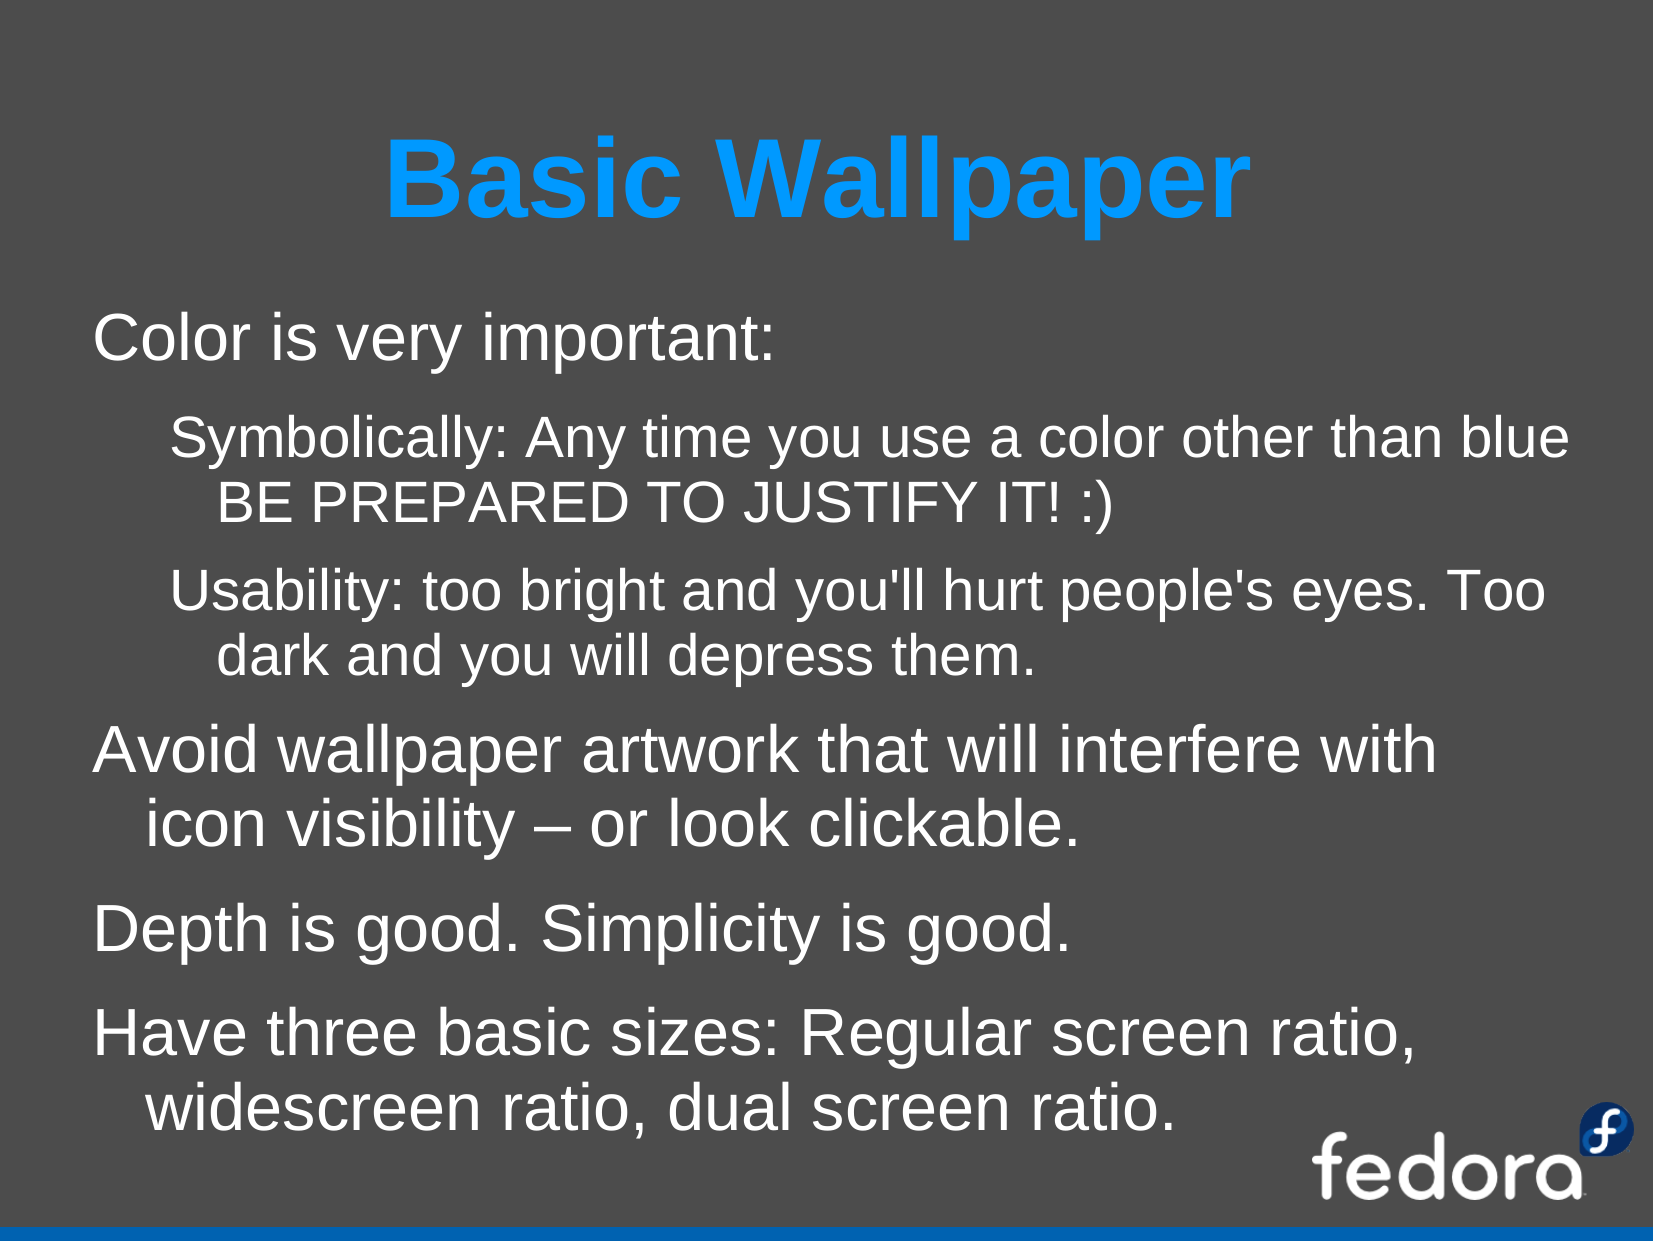

# Basic Wallpaper
Color is very important:
Symbolically: Any time you use a color other than blue BE PREPARED TO JUSTIFY IT! :)
Usability: too bright and you'll hurt people's eyes. Too dark and you will depress them.
Avoid wallpaper artwork that will interfere with icon visibility – or look clickable.
Depth is good. Simplicity is good.
Have three basic sizes: Regular screen ratio, widescreen ratio, dual screen ratio.